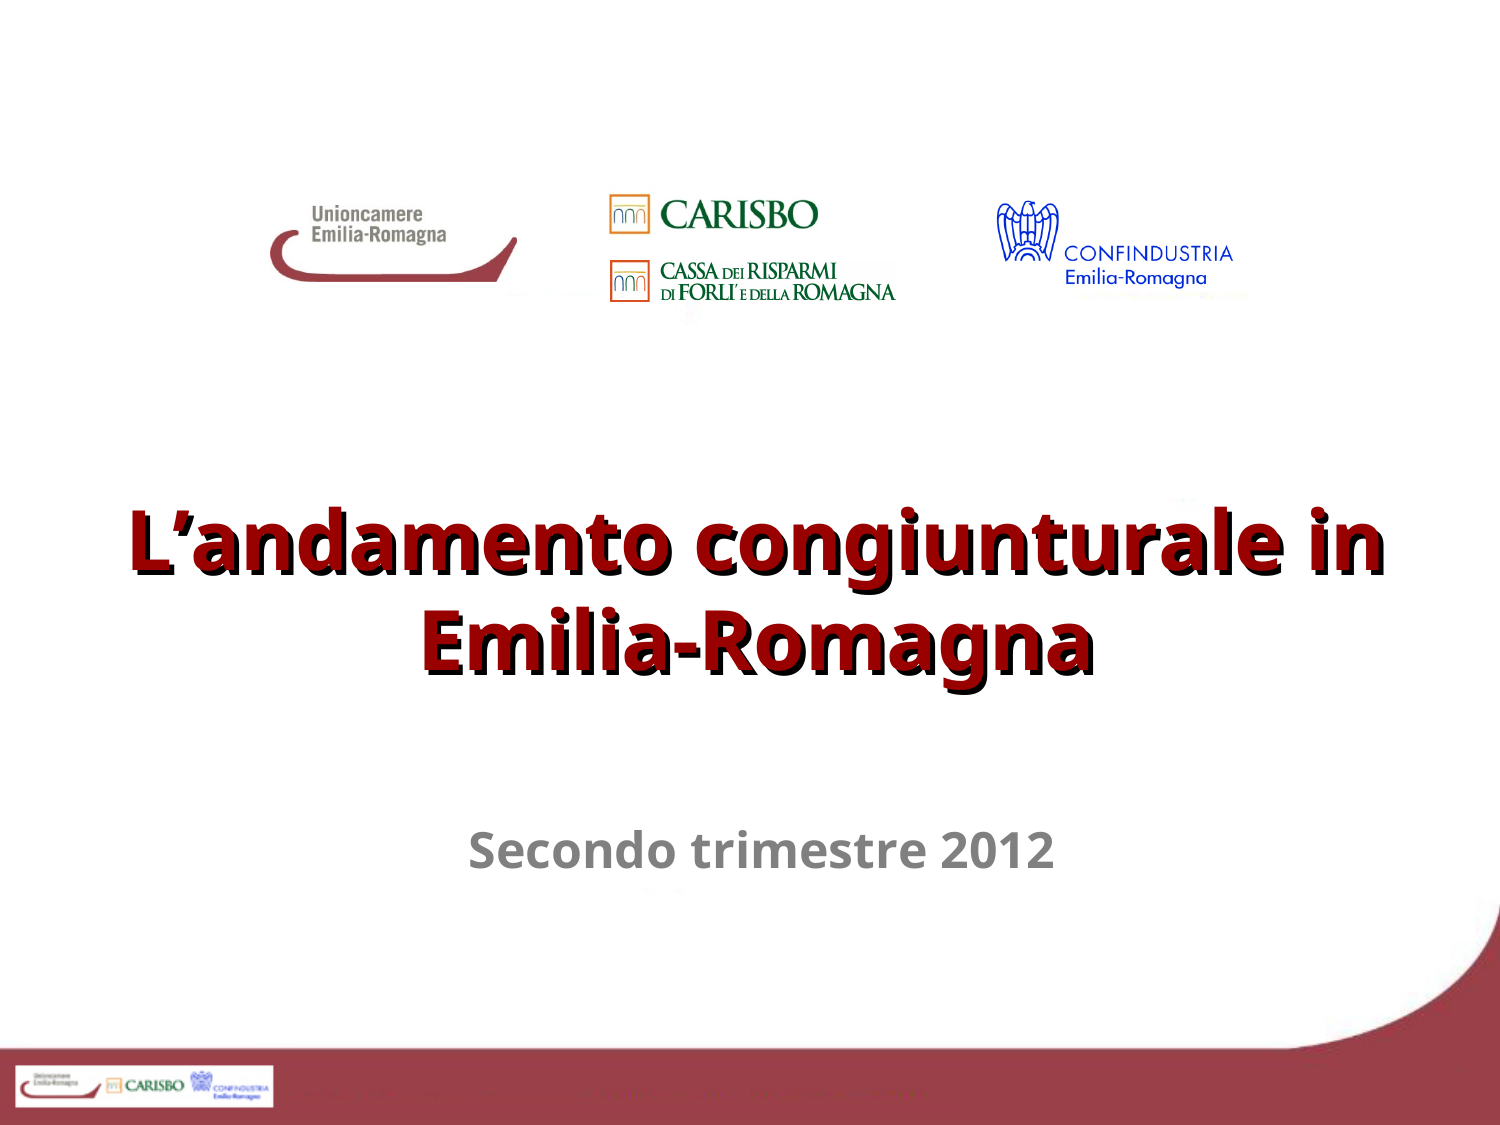

# L’andamento congiunturale in Emilia-Romagna
Secondo trimestre 2012